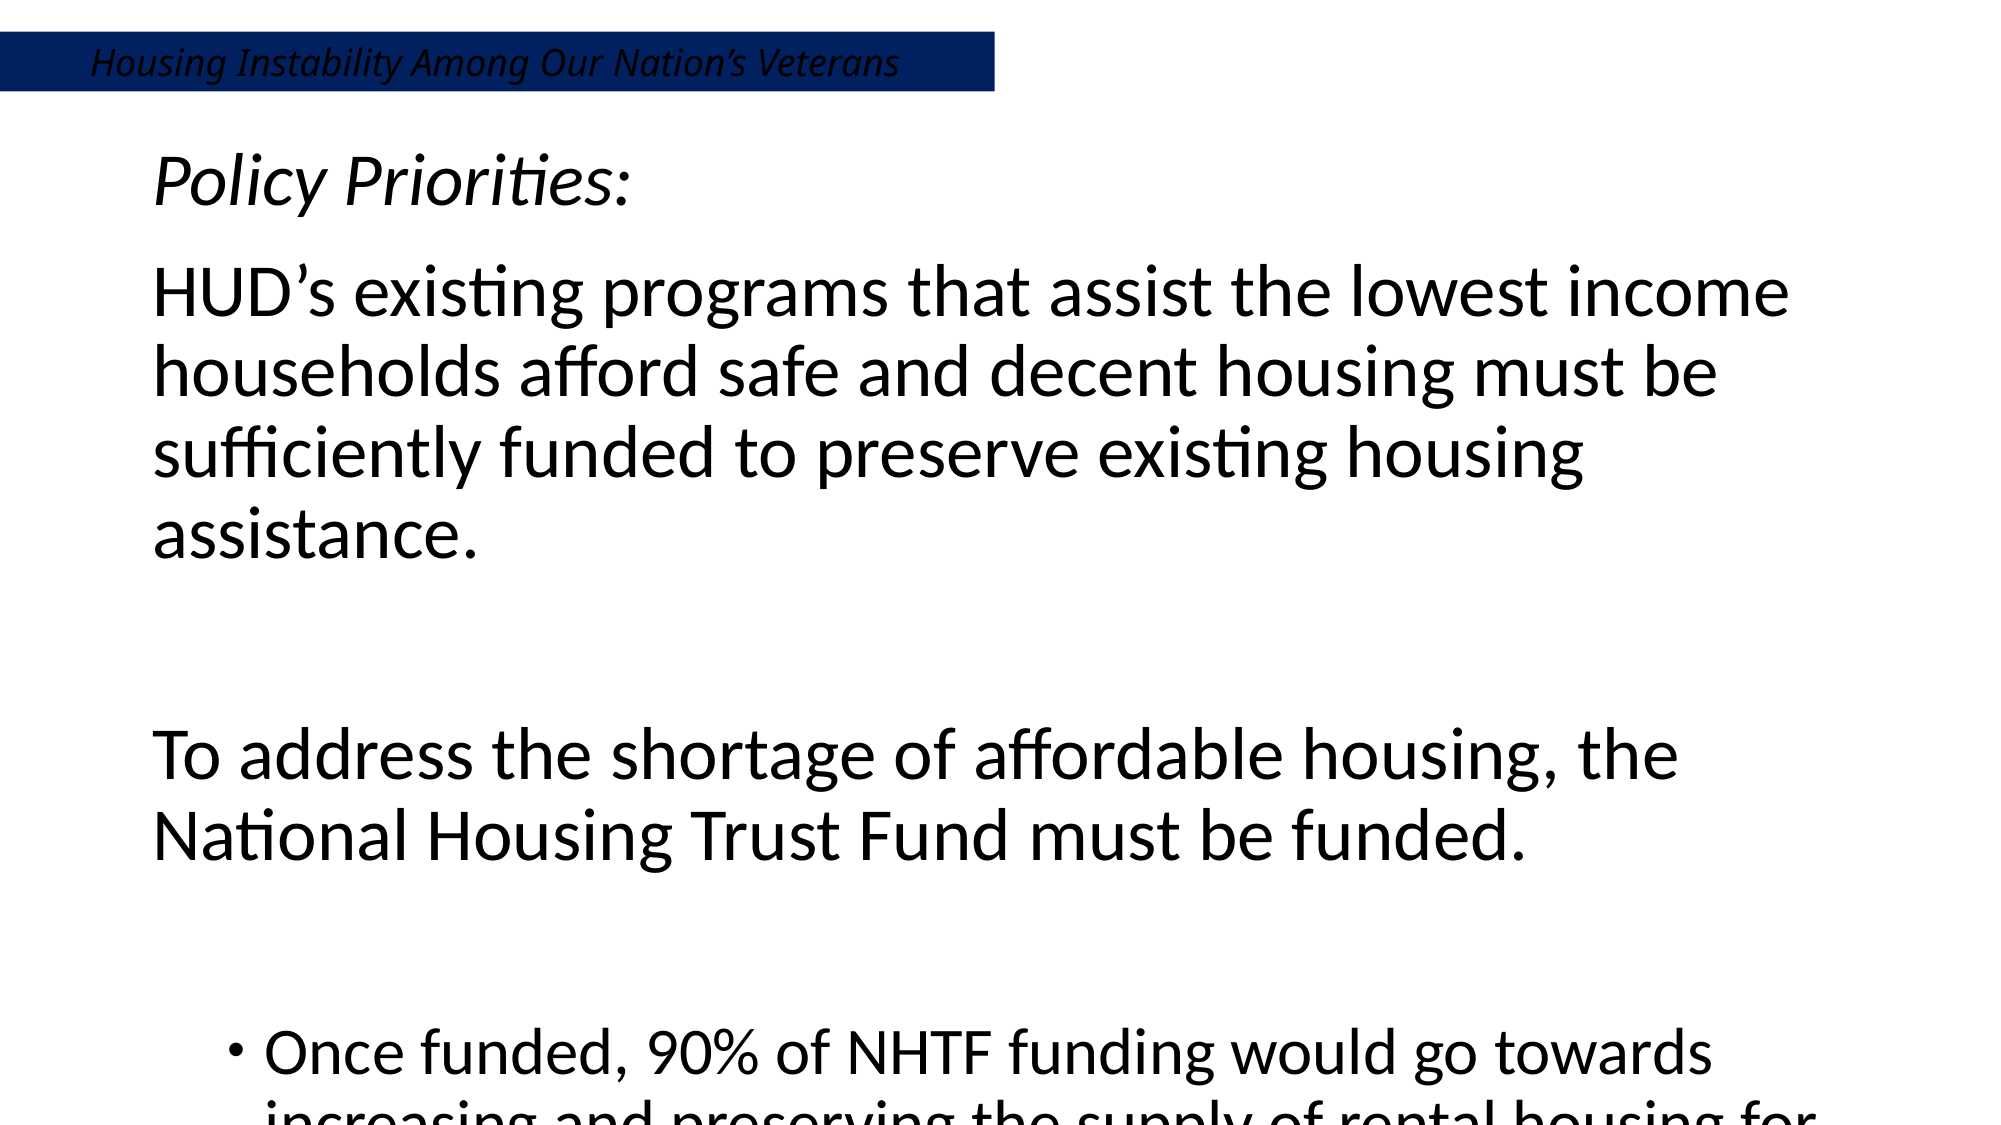

Housing Instability Among Our Nation’s Veterans
# Policy Priorities:
HUD’s existing programs that assist the lowest income households afford safe and decent housing must be sufficiently funded to preserve existing housing assistance.
To address the shortage of affordable housing, the National Housing Trust Fund must be funded.
Once funded, 90% of NHTF funding would go towards increasing and preserving the supply of rental housing for ELI and VLI households, and the other 10% could be used for assisting first-time homebuyers.